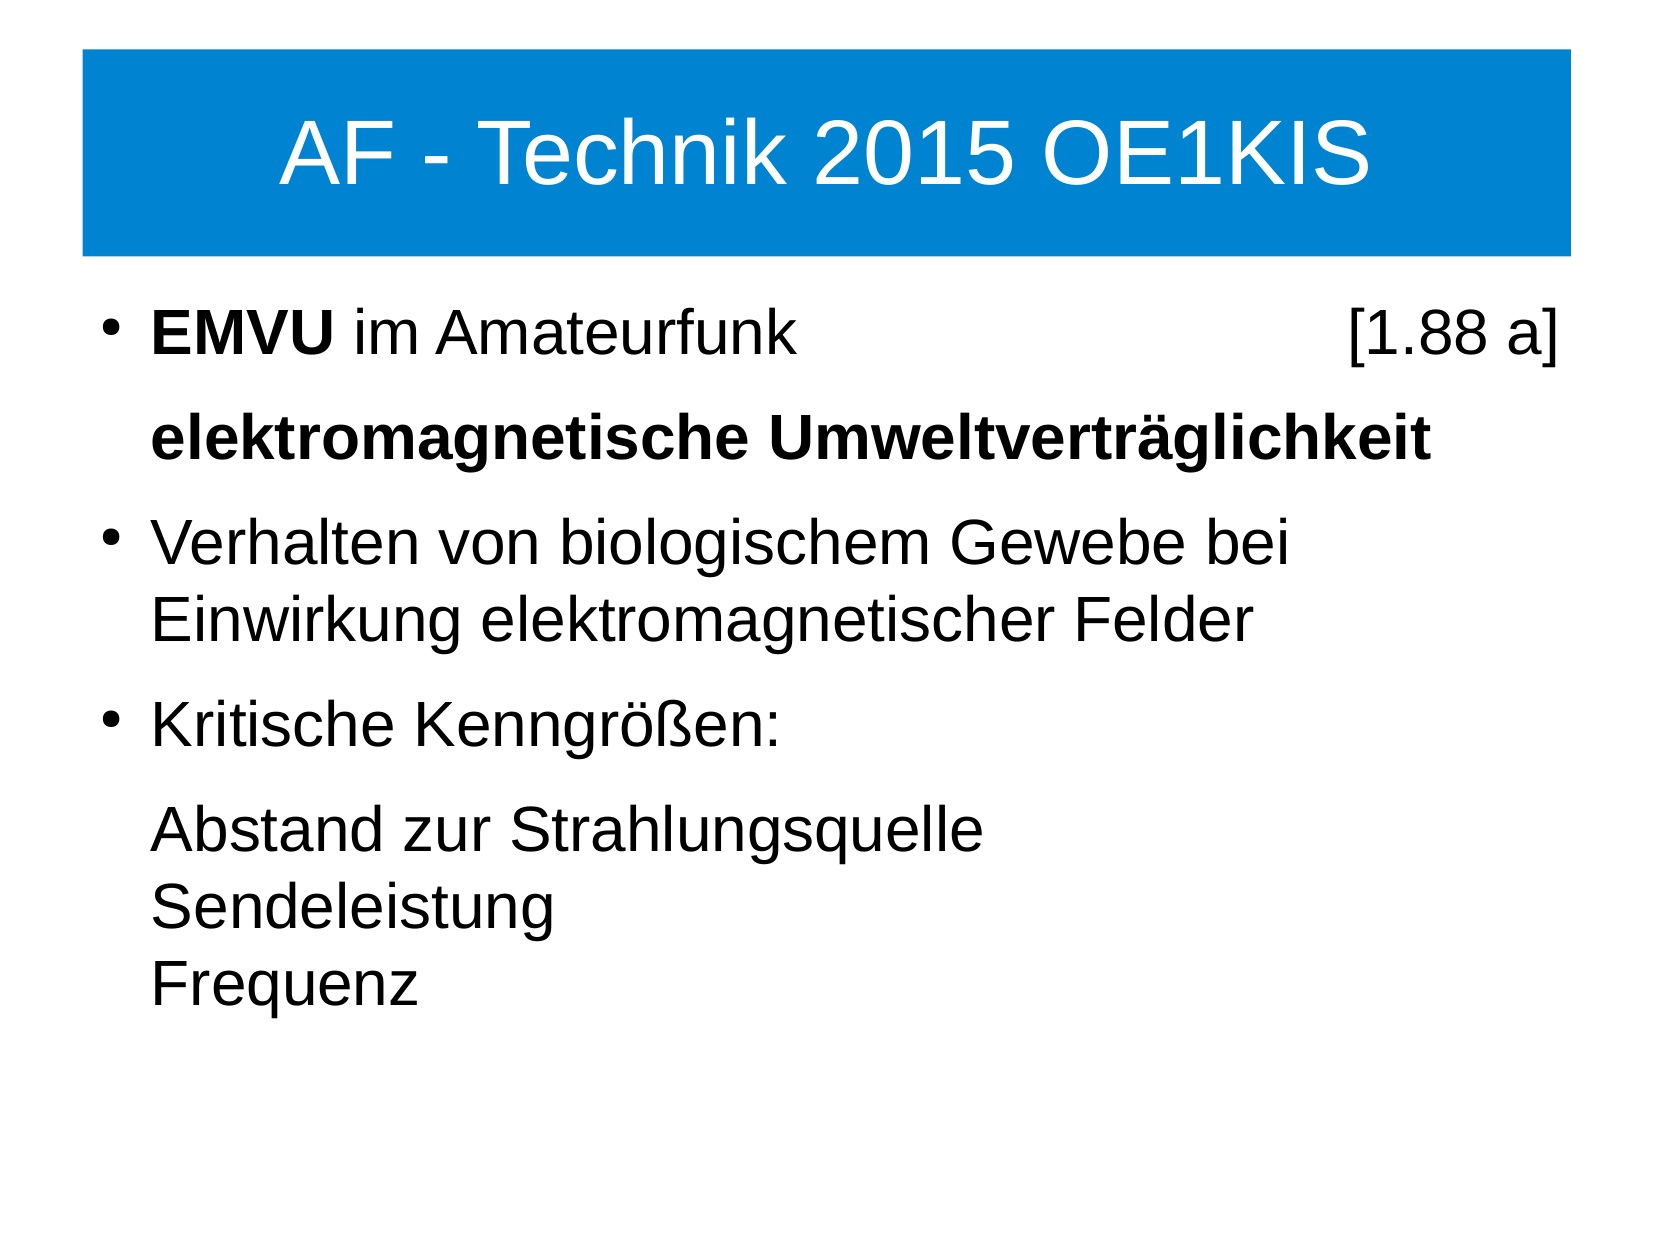

# AF - Technik 2015 OE1KIS
EMVU im Amateurfunk [1.88 a]
elektromagnetische Umweltverträglichkeit
Verhalten von biologischem Gewebe bei Einwirkung elektromagnetischer Felder
Kritische Kenngrößen:
Abstand zur Strahlungsquelle
Sendeleistung
Frequenz